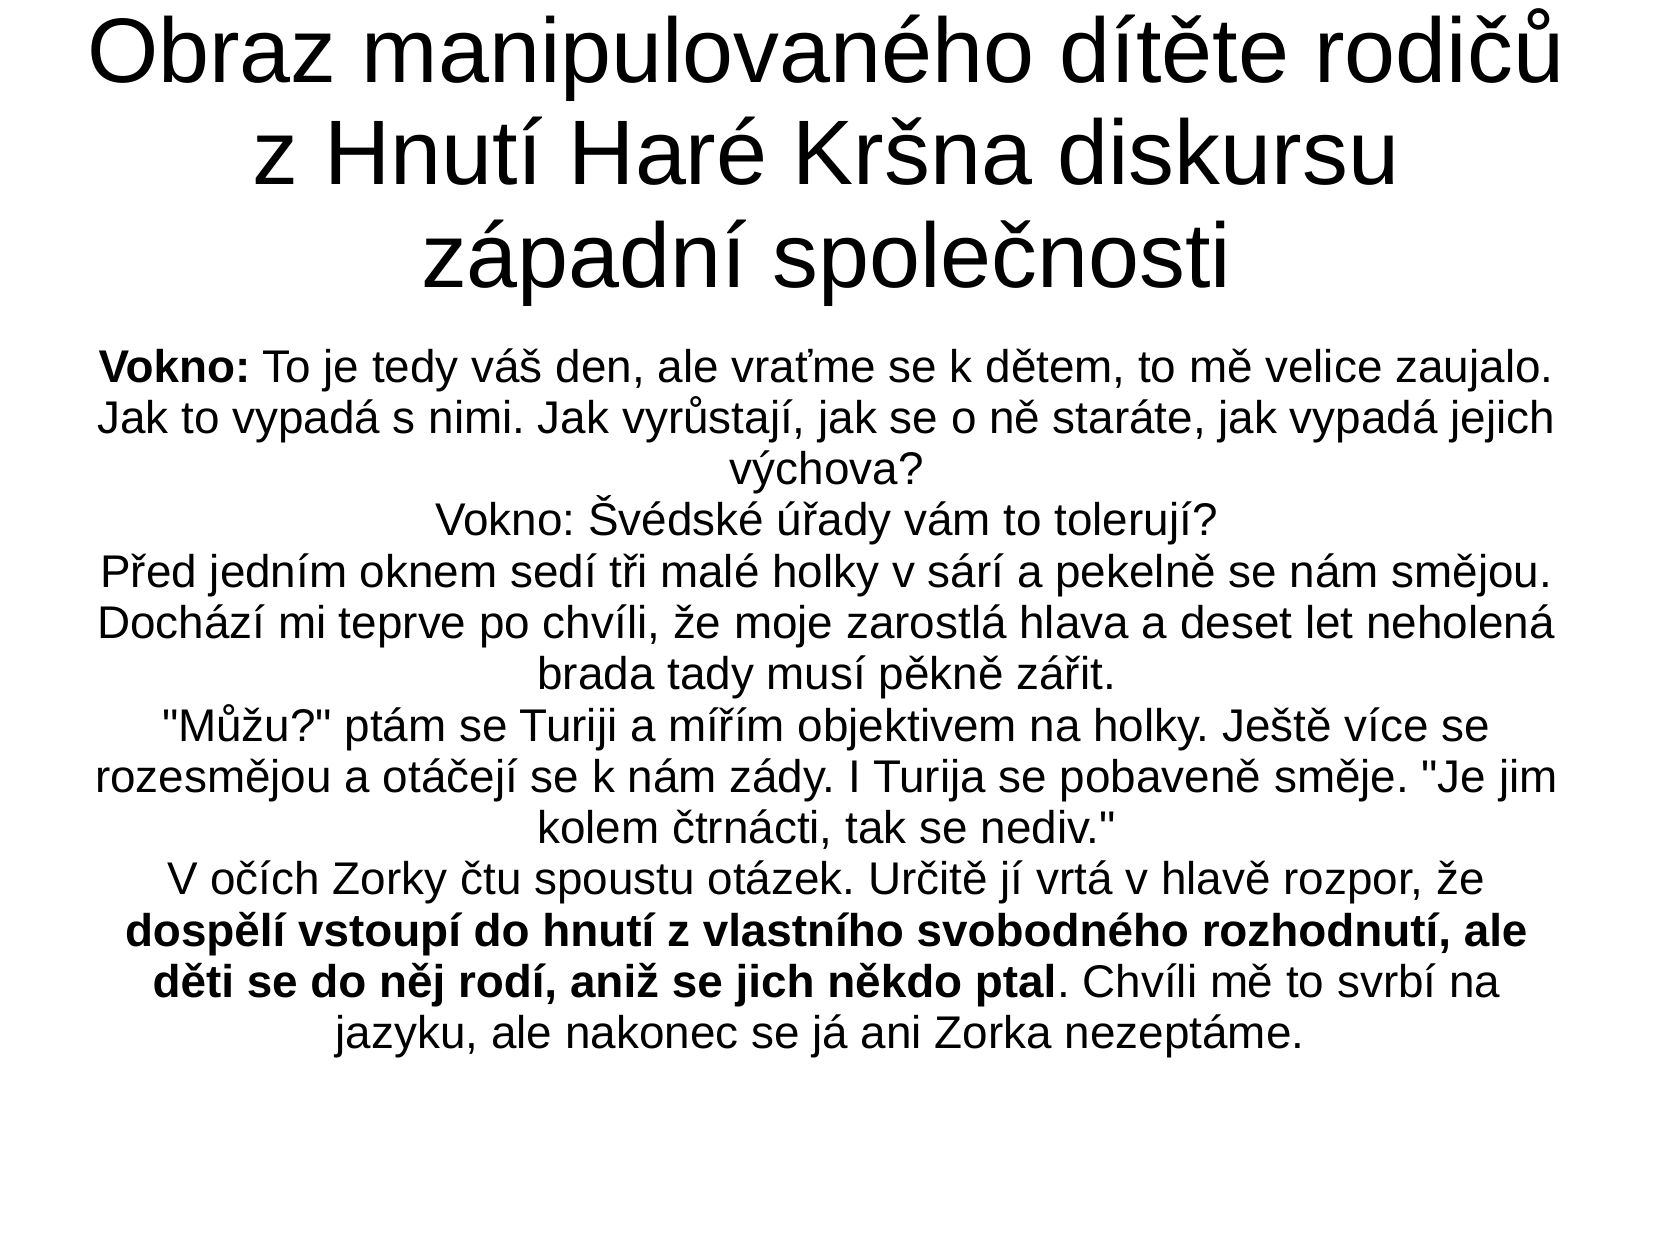

# Obraz manipulovaného dítěte rodičů z Hnutí Haré Kršna diskursu západní společnosti
Vokno: To je tedy váš den, ale vraťme se k dětem, to mě velice zaujalo. Jak to vypadá s nimi. Jak vyrůstají, jak se o ně staráte, jak vypadá jejich výchova?
Vokno: Švédské úřady vám to tolerují?
Před jedním oknem sedí tři malé holky v sárí a pekelně se nám smějou. Dochází mi teprve po chvíli, že moje zarostlá hlava a deset let neholená brada tady musí pěkně zářit.
"Můžu?" ptám se Turiji a mířím objektivem na holky. Ještě více se rozesmějou a otáčejí se k nám zády. I Turija se pobaveně směje. "Je jim kolem čtrnácti, tak se nediv."
V očích Zorky čtu spoustu otázek. Určitě jí vrtá v hlavě rozpor, že dospělí vstoupí do hnutí z vlastního svobodného rozhodnutí, ale děti se do něj rodí, aniž se jich někdo ptal. Chvíli mě to svrbí na jazyku, ale nakonec se já ani Zorka nezeptáme.